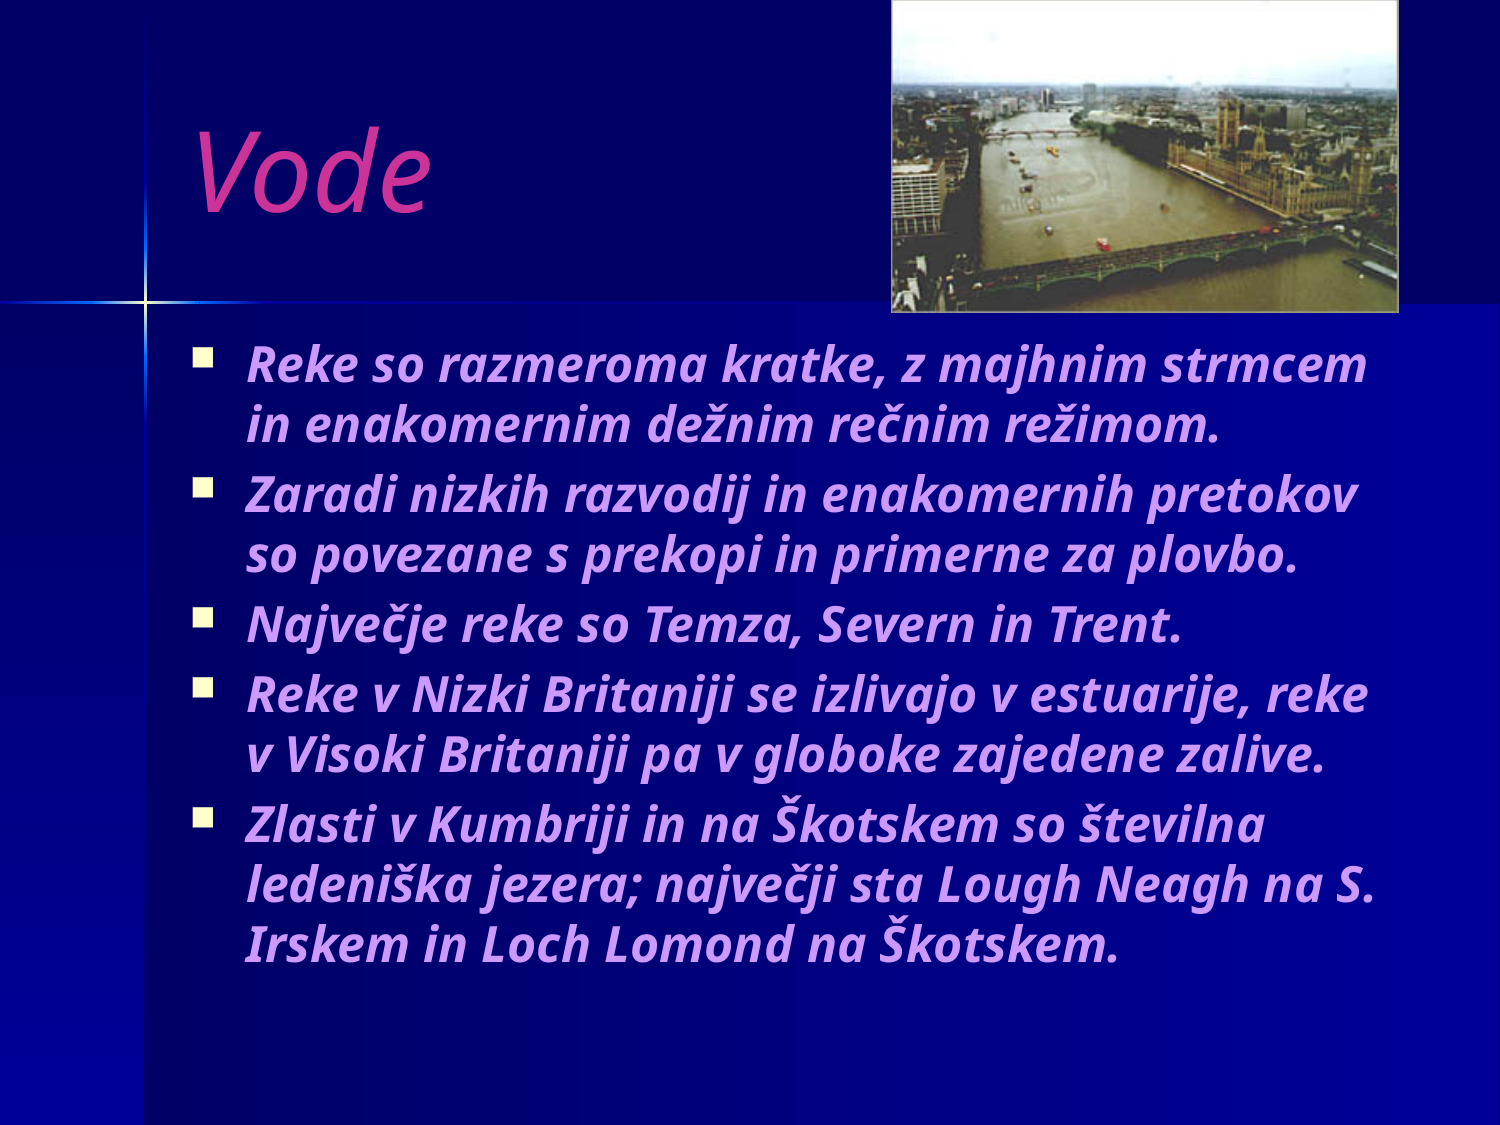

# Vode
Reke so razmeroma kratke, z majhnim strmcem in enakomernim dežnim rečnim režimom.
Zaradi nizkih razvodij in enakomernih pretokov so povezane s prekopi in primerne za plovbo.
Največje reke so Temza, Severn in Trent.
Reke v Nizki Britaniji se izlivajo v estuarije, reke v Visoki Britaniji pa v globoke zajedene zalive.
Zlasti v Kumbriji in na Škotskem so številna ledeniška jezera; največji sta Lough Neagh na S. Irskem in Loch Lomond na Škotskem.